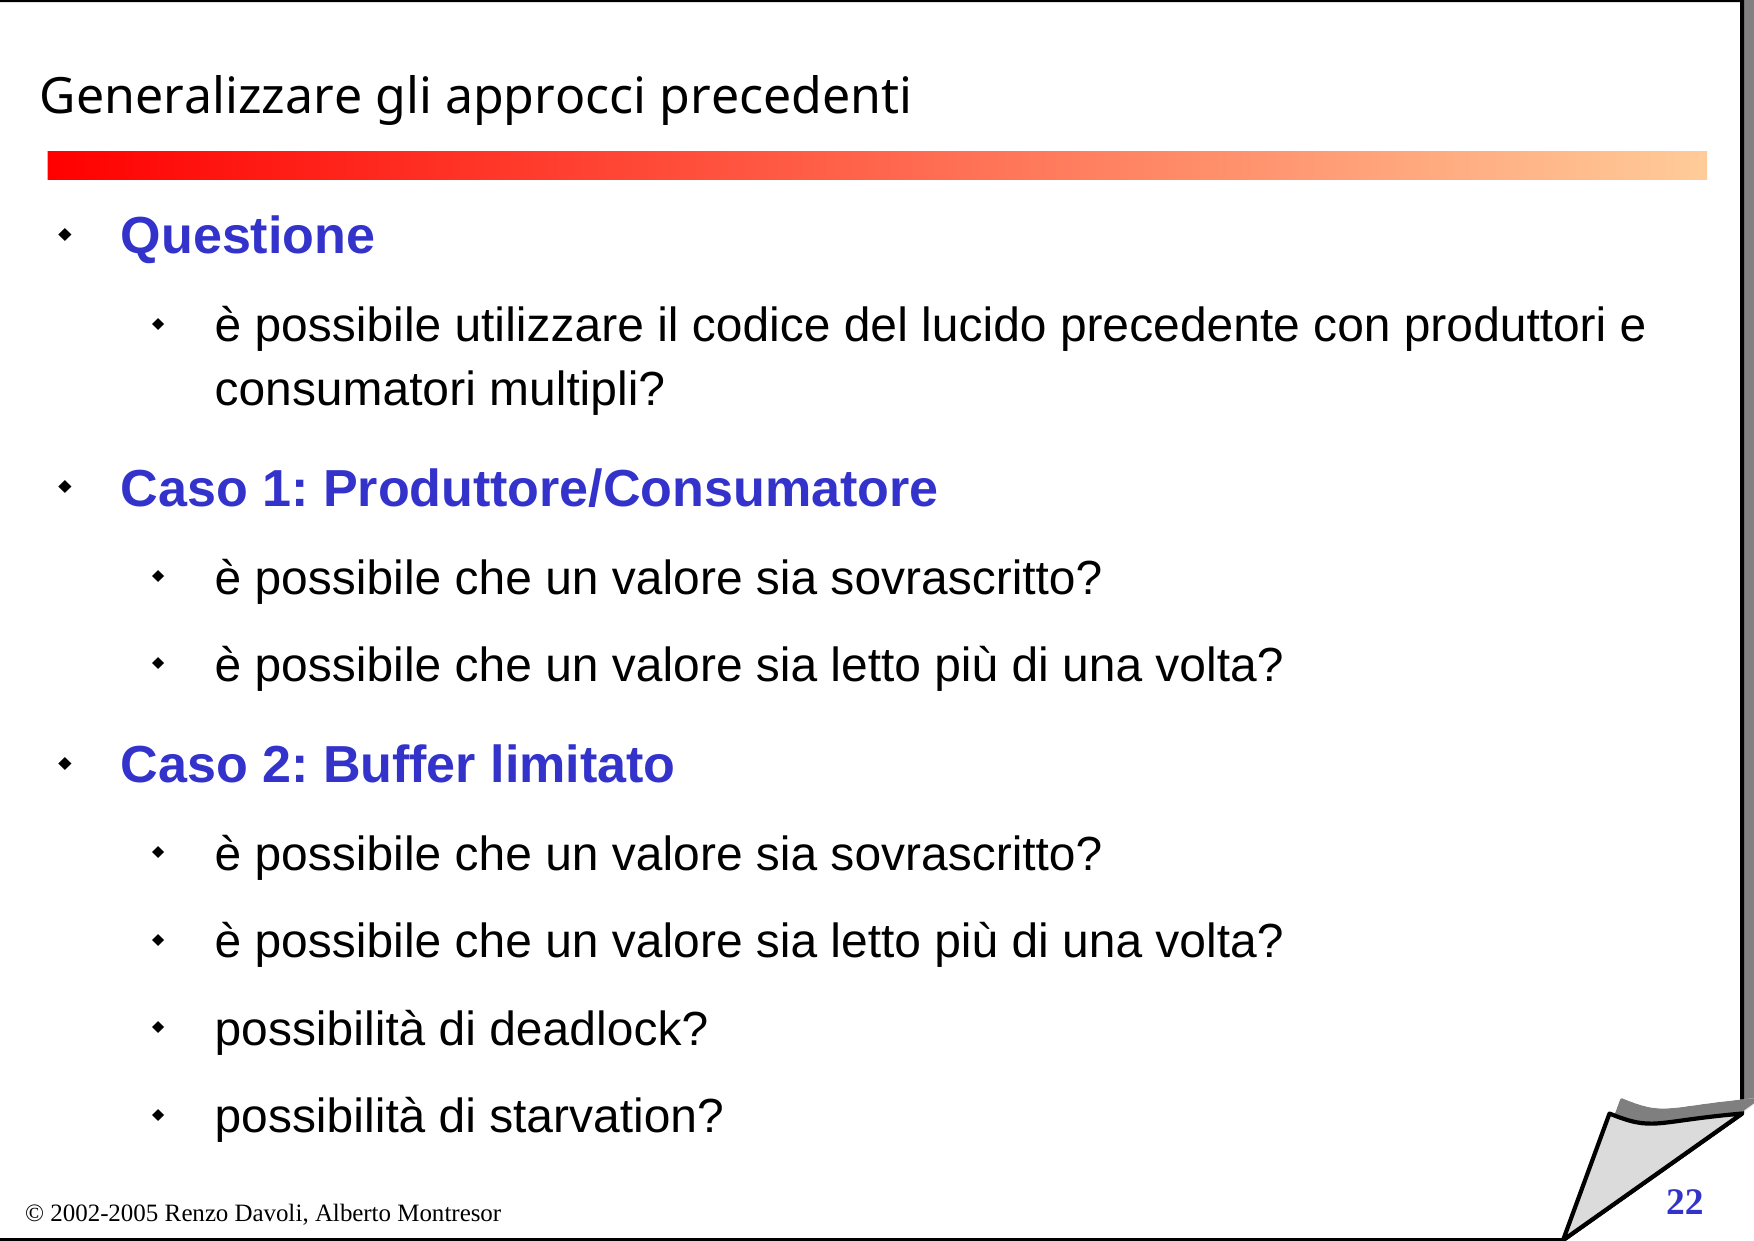

# Generalizzare gli approcci precedenti
Questione
è possibile utilizzare il codice del lucido precedente con produttori e consumatori multipli?
Caso 1: Produttore/Consumatore
è possibile che un valore sia sovrascritto?
è possibile che un valore sia letto più di una volta?
Caso 2: Buffer limitato
è possibile che un valore sia sovrascritto?
è possibile che un valore sia letto più di una volta?
possibilità di deadlock?
possibilità di starvation?